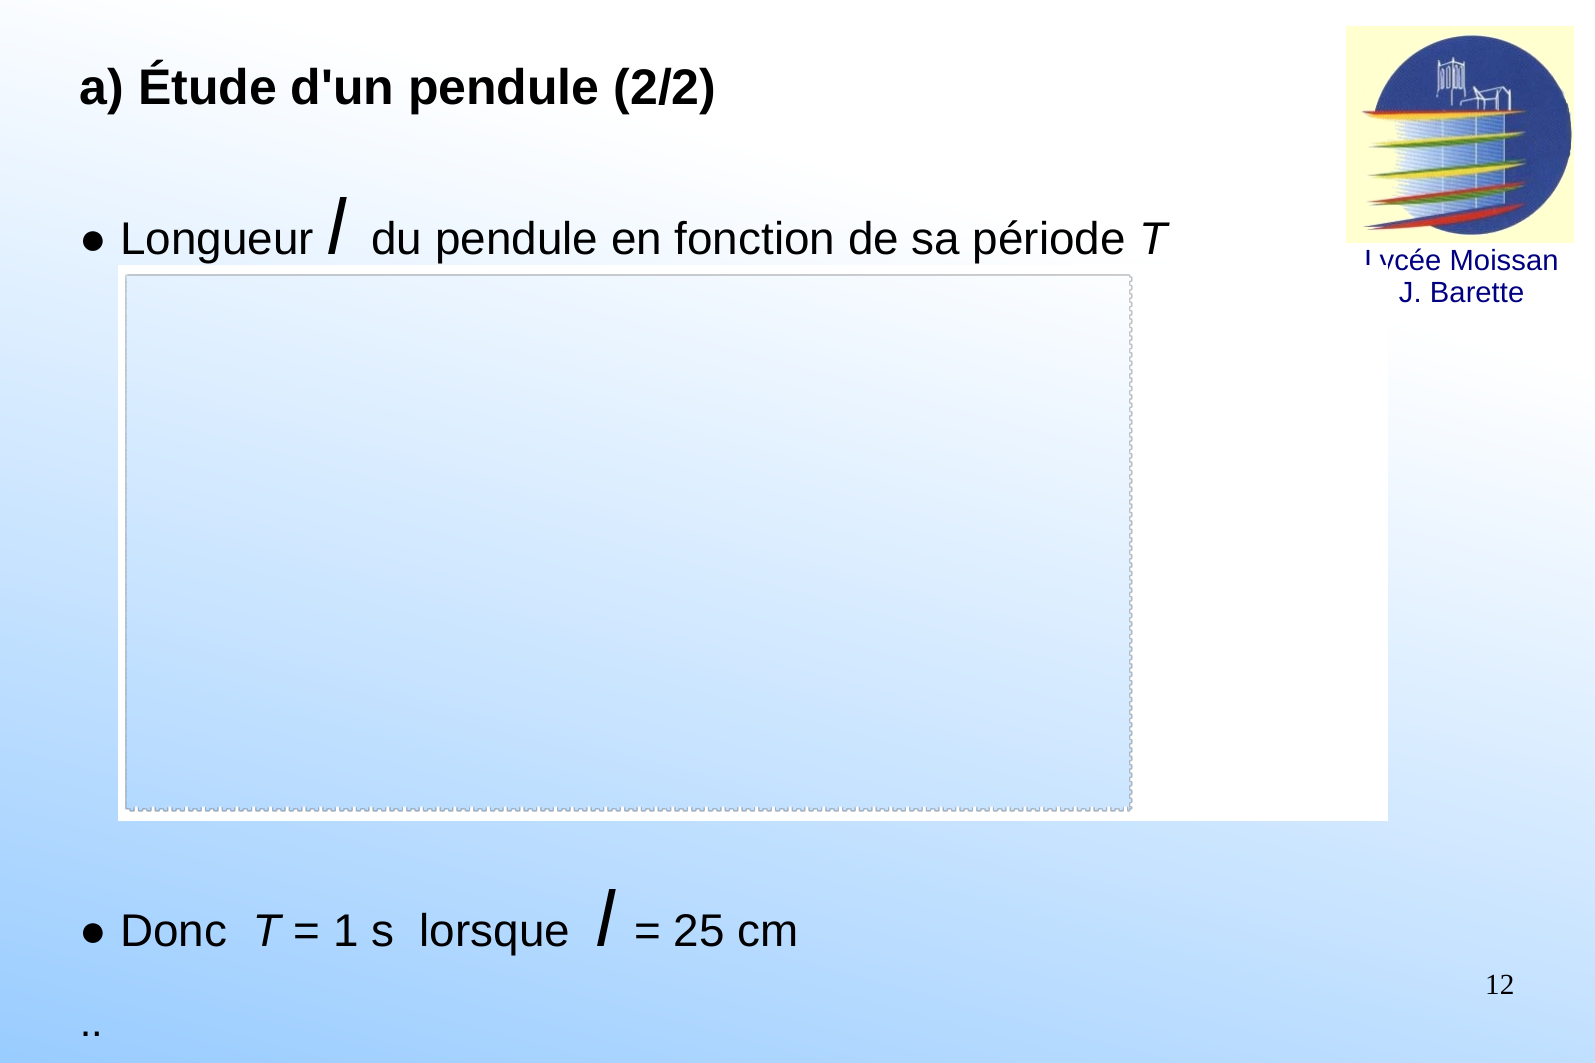

Lycée Moissan
J. Barette
# a) Étude d'un pendule (2/2)
● Longueur l du pendule en fonction de sa période T
● Donc T = 1 s lorsque l = 25 cm
..
12